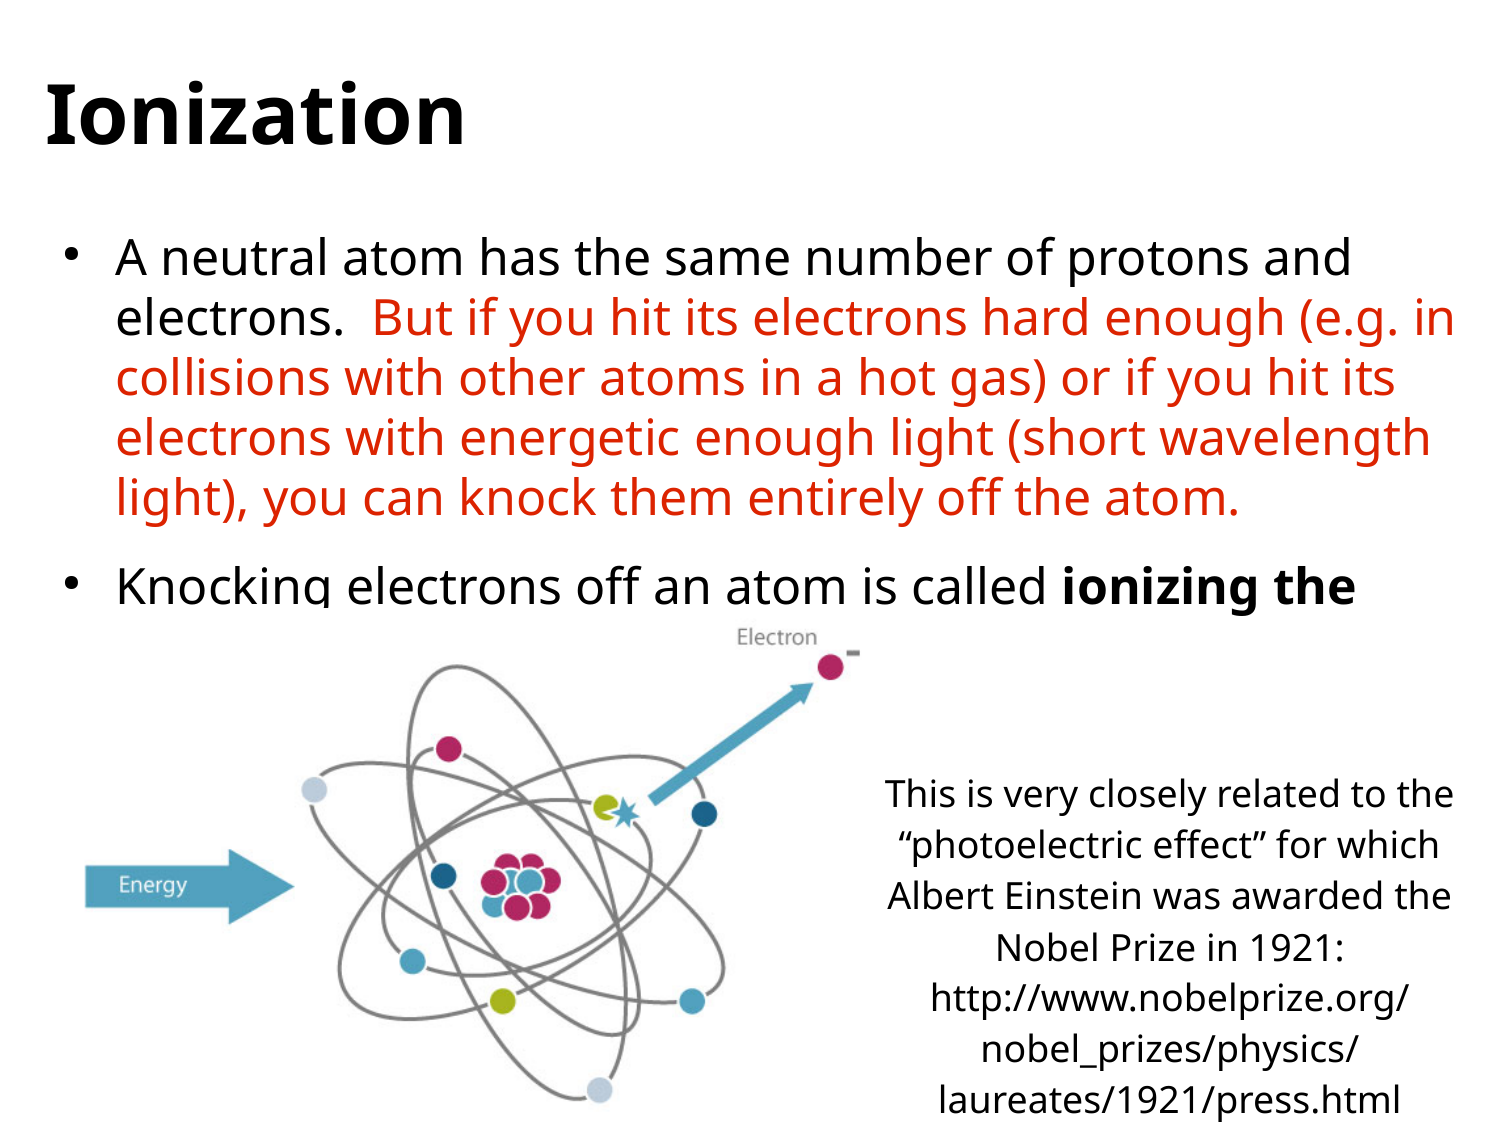

Ionization
# A neutral atom has the same number of protons and electrons. But if you hit its electrons hard enough (e.g. in collisions with other atoms in a hot gas) or if you hit its electrons with energetic enough light (short wavelength light), you can knock them entirely off the atom.
Knocking electrons off an atom is called ionizing the atom
This is very closely related to the “photoelectric effect” for which Albert Einstein was awarded the Nobel Prize in 1921:
http://www.nobelprize.org/nobel_prizes/physics/laureates/1921/press.html